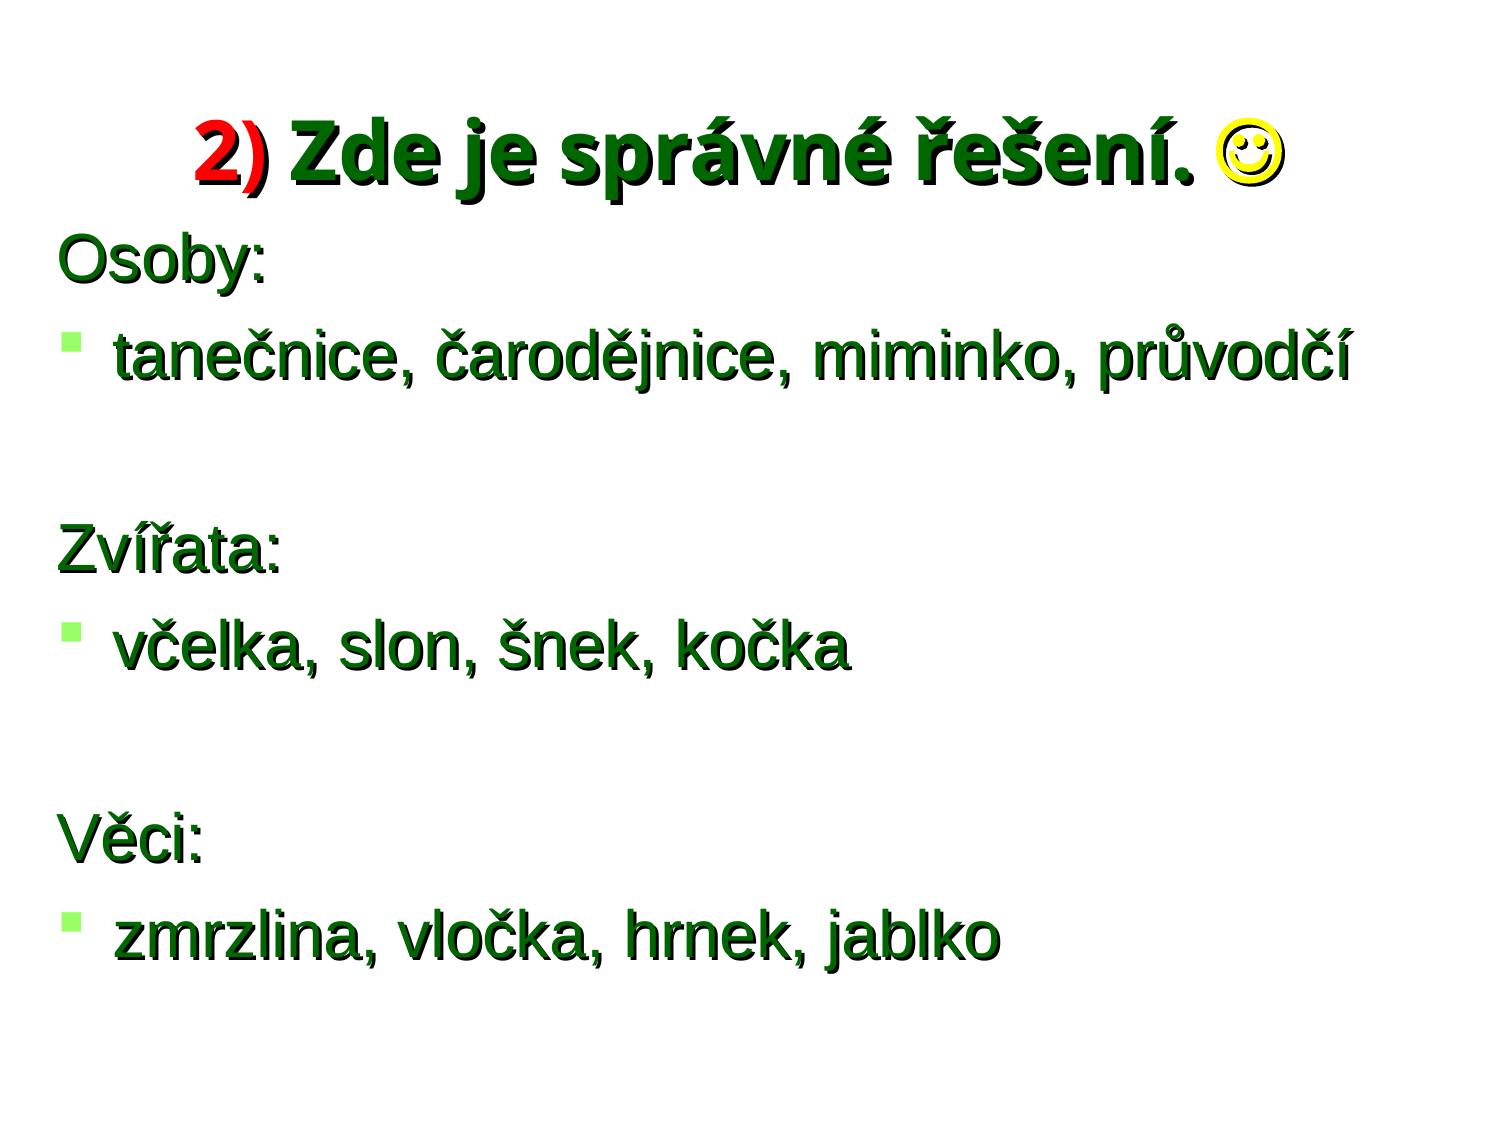

# 2) Zde je správné řešení. 
Osoby:
tanečnice, čarodějnice, miminko, průvodčí
Zvířata:
včelka, slon, šnek, kočka
Věci:
zmrzlina, vločka, hrnek, jablko